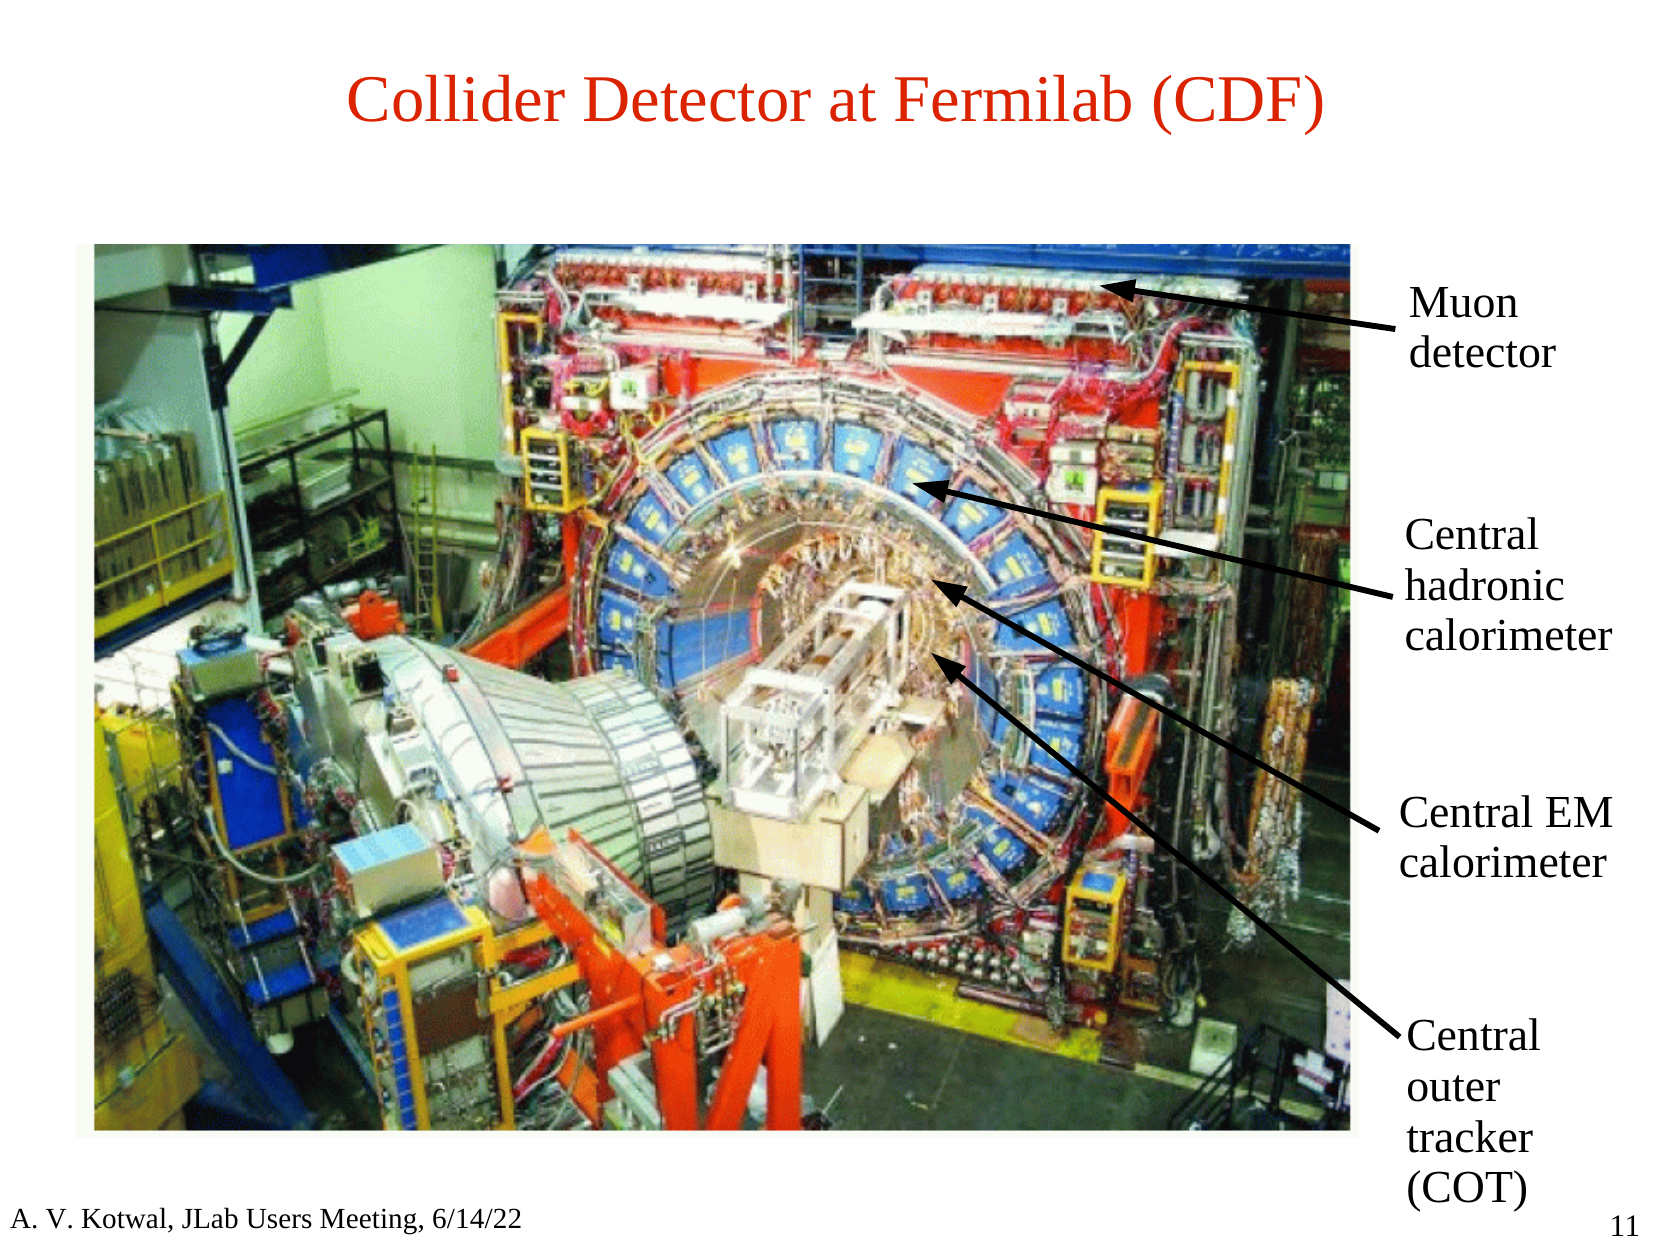

# Collider Detector at Fermilab (CDF)
Muon
detector
Central
hadronic
calorimeter
Central EM
calorimeter
Central
outer
tracker
(COT)
A. V. Kotwal, JLab Users Meeting, 6/14/22